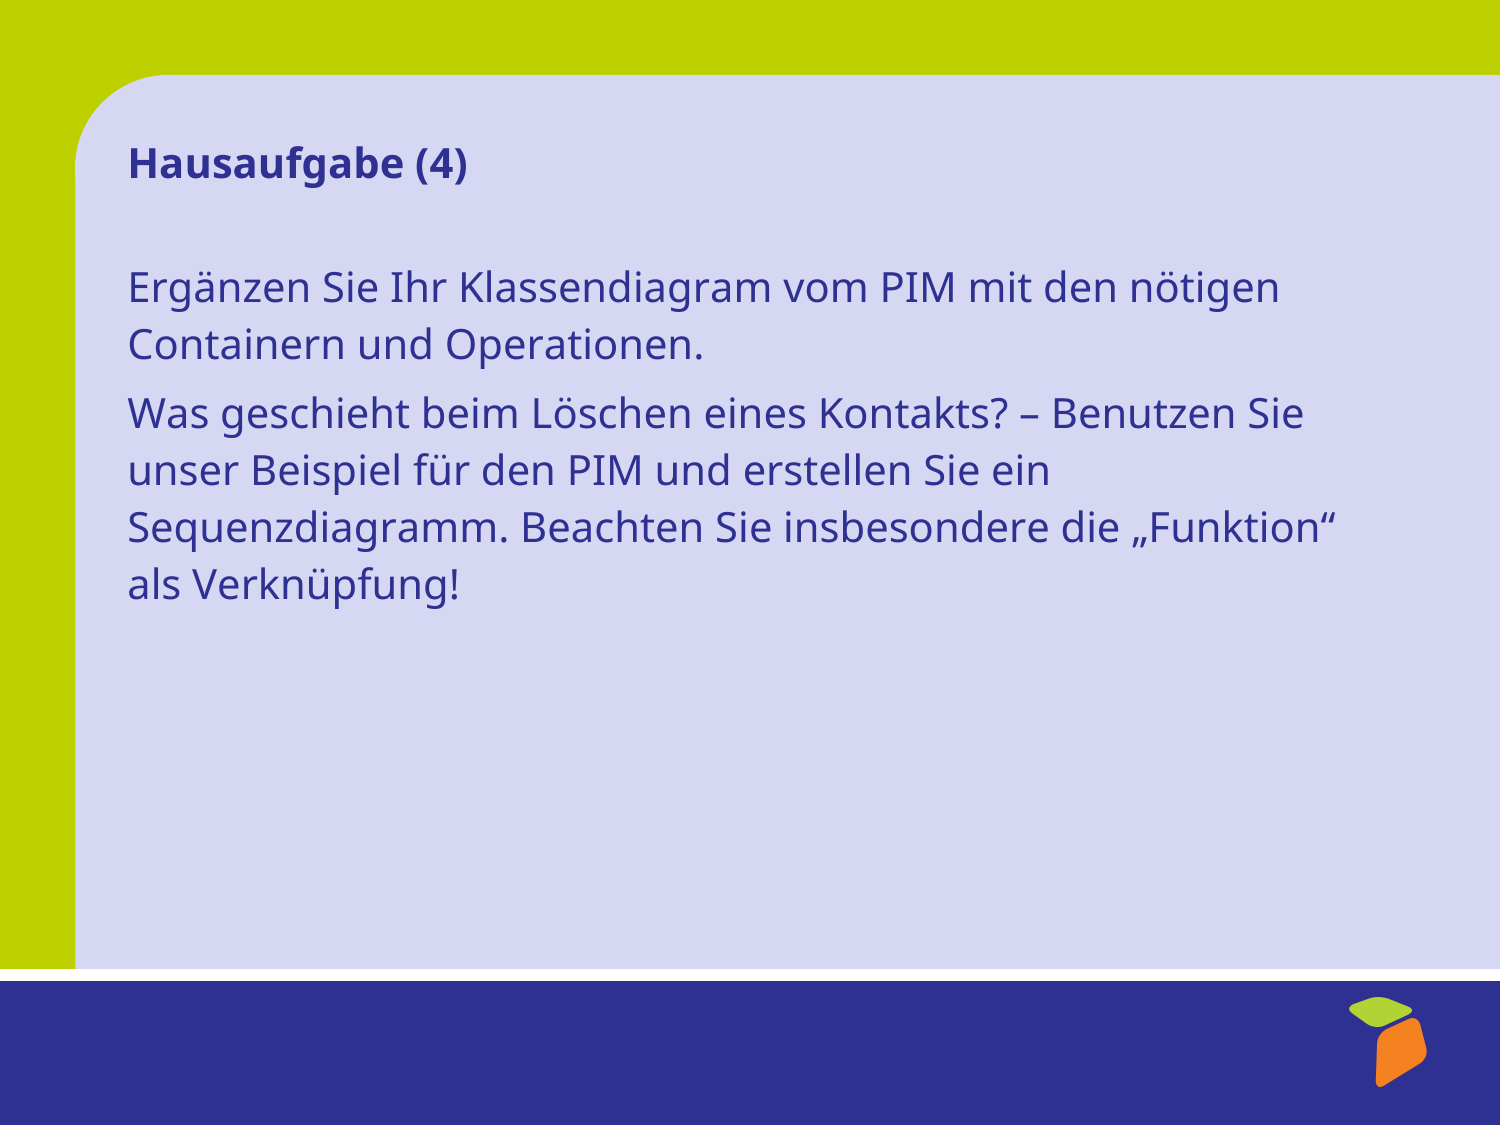

# Hausaufgabe (4)
Ergänzen Sie Ihr Klassendiagram vom PIM mit den nötigen Containern und Operationen.
Was geschieht beim Löschen eines Kontakts? – Benutzen Sie unser Beispiel für den PIM und erstellen Sie ein Sequenzdiagramm. Beachten Sie insbesondere die „Funktion“ als Verknüpfung!